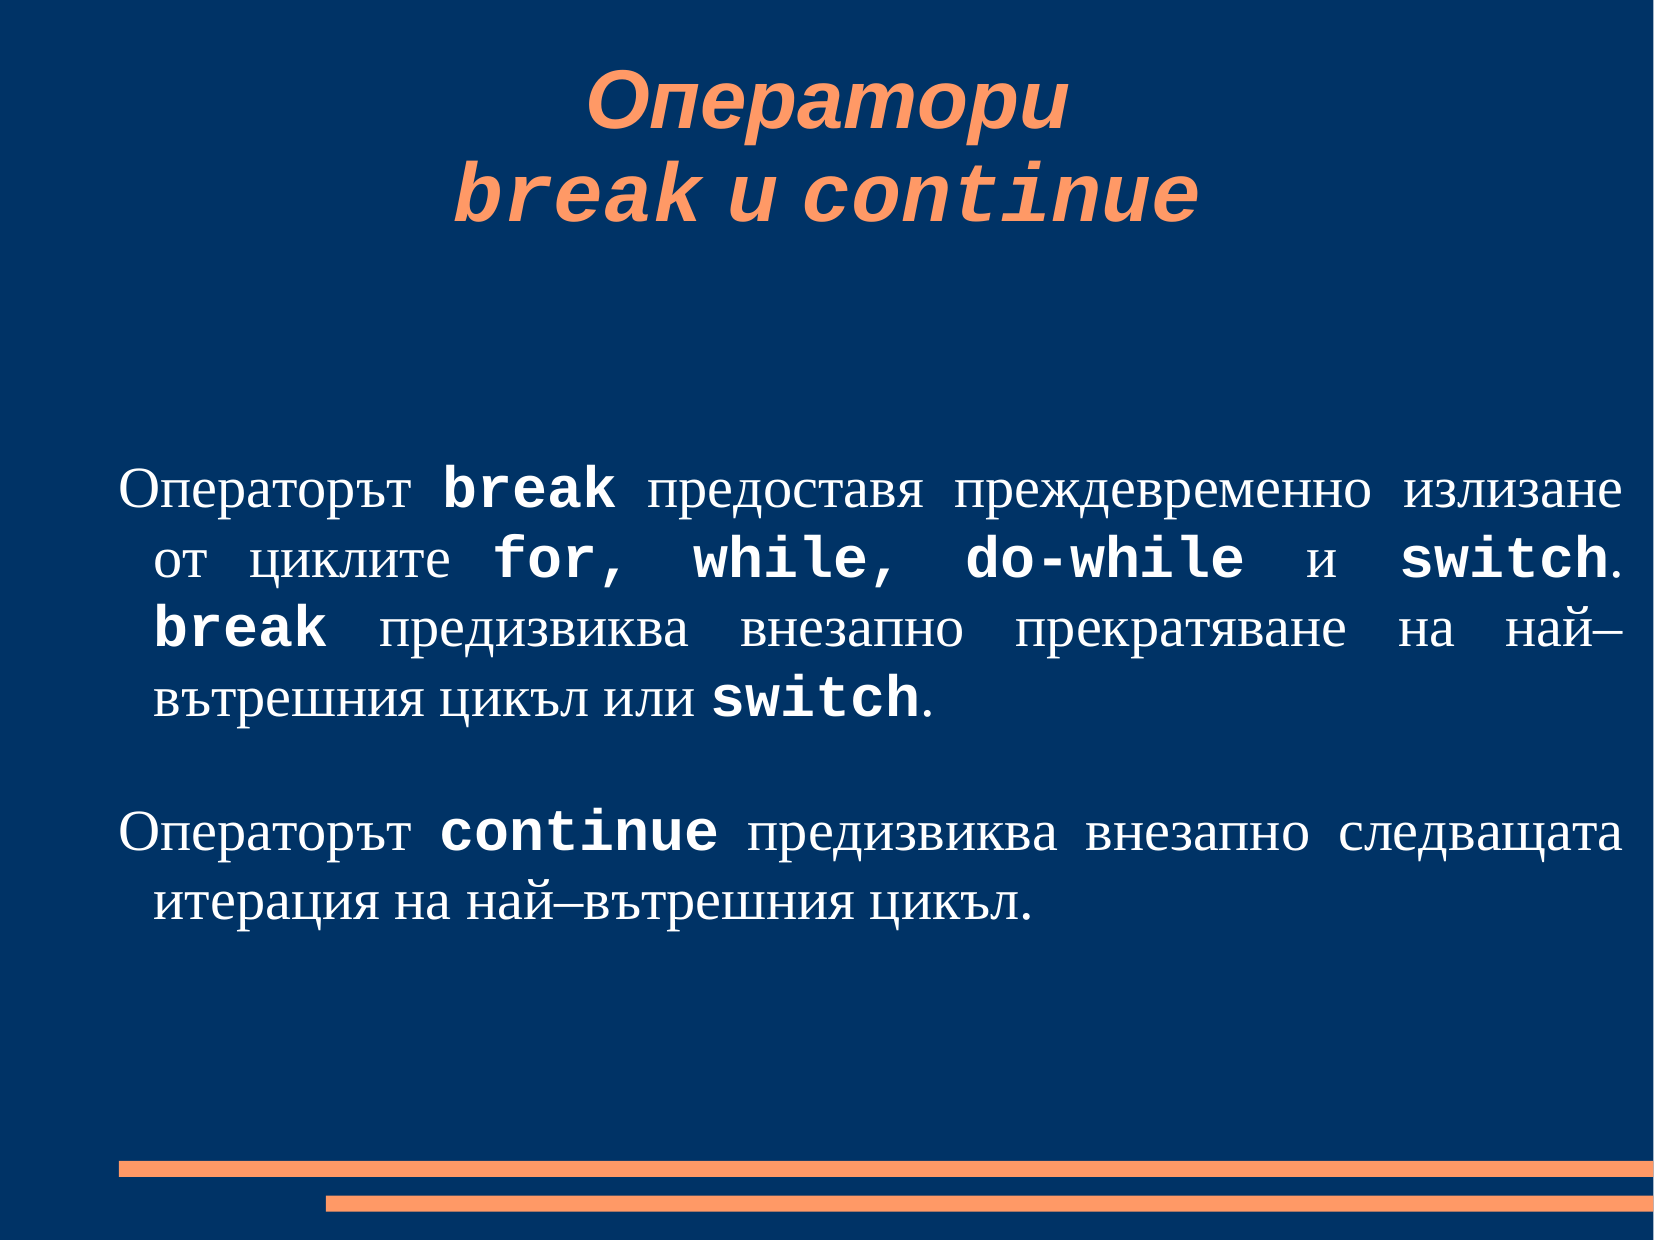

# Оператори break и continue
Операторът break предоставя преждевременно излизане от циклите for, while, do-while и switch. break предизвиква внезапно прекратяване на най–вътрешния цикъл или switch.
Операторът continue предизвиква внезапно следващата итерация на най–вътрешния цикъл.